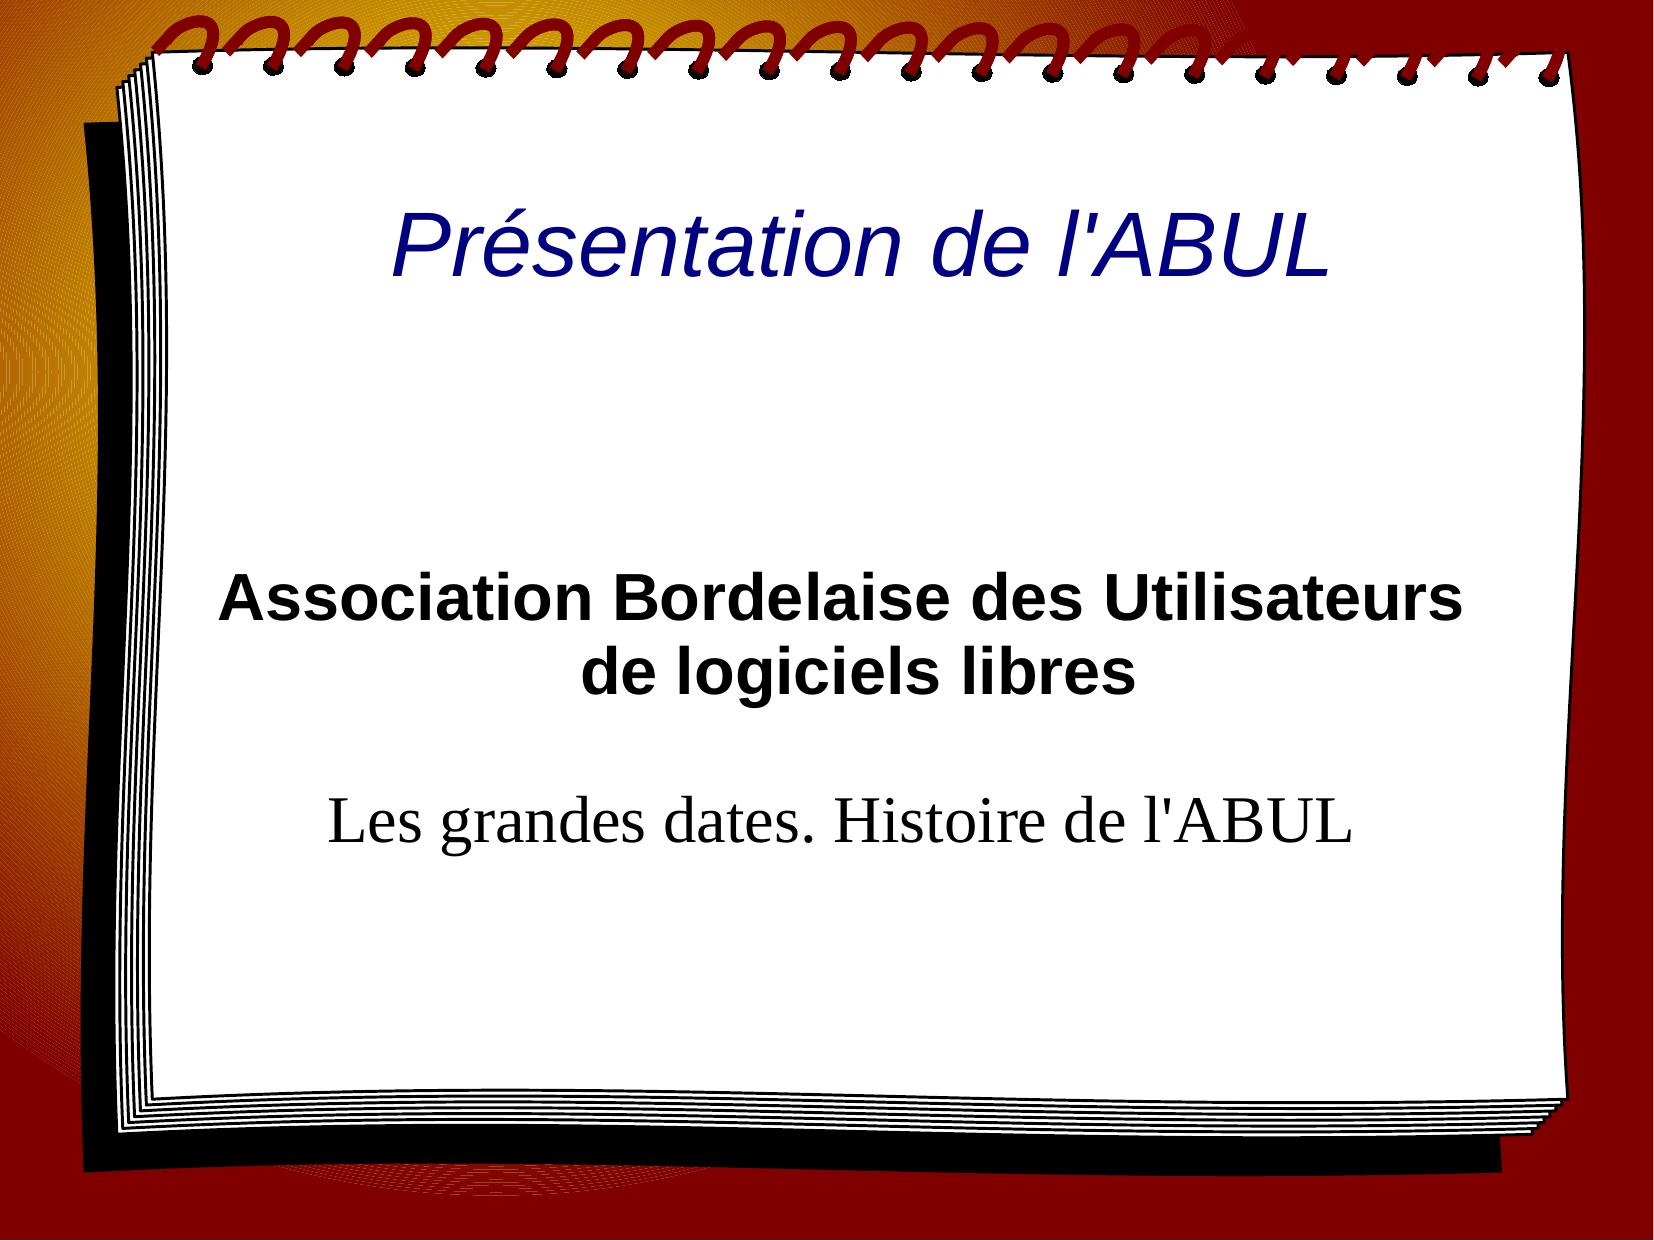

# Présentation de l'ABUL
Association Bordelaise des Utilisateurs de logiciels libres
Les grandes dates. Histoire de l'ABUL